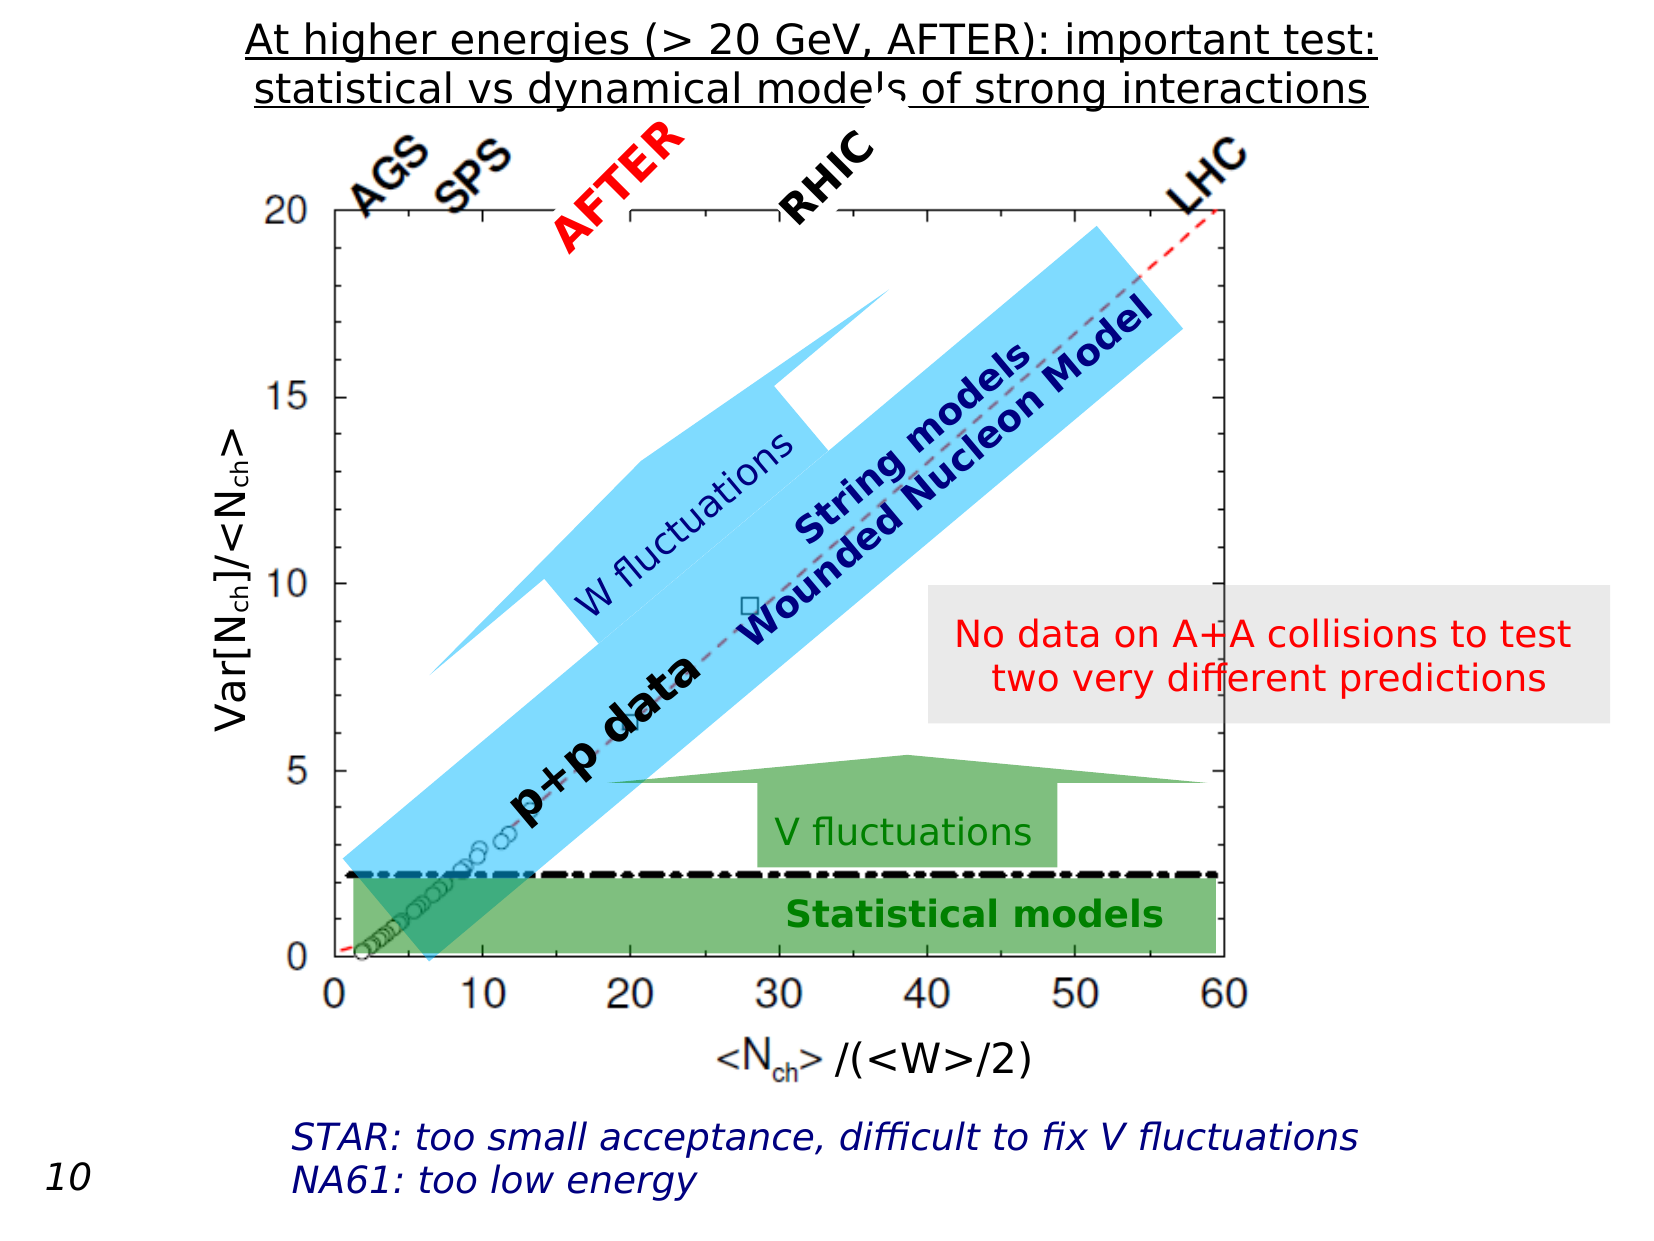

At higher energies (> 20 GeV, AFTER): important test:
statistical vs dynamical models of strong interactions
RHIC
AFTER
String models
 Wounded Nucleon Model
W fluctuations
Var[Nch]/<Nch>
No data on A+A collisions to test
two very different predictions
p+p data
V fluctuations
Statistical models
/(<W>/2)
STAR: too small acceptance, difficult to fix V fluctuations
NA61: too low energy